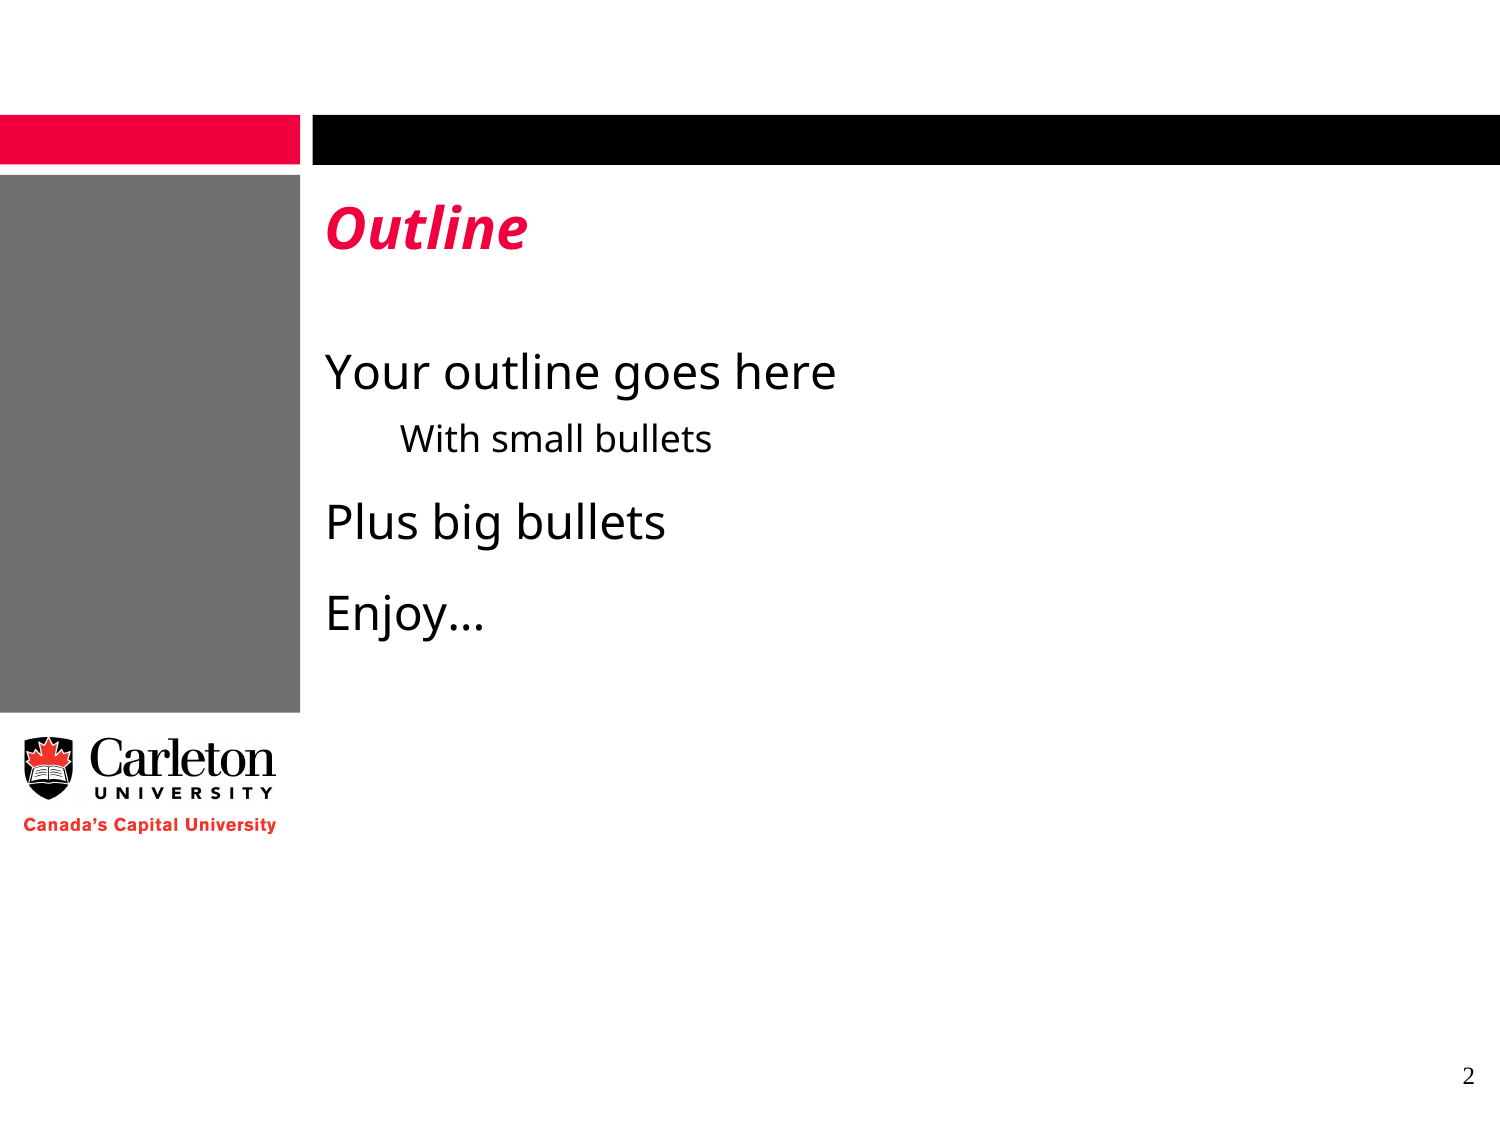

# Outline
Your outline goes here
With small bullets
Plus big bullets
Enjoy...
2